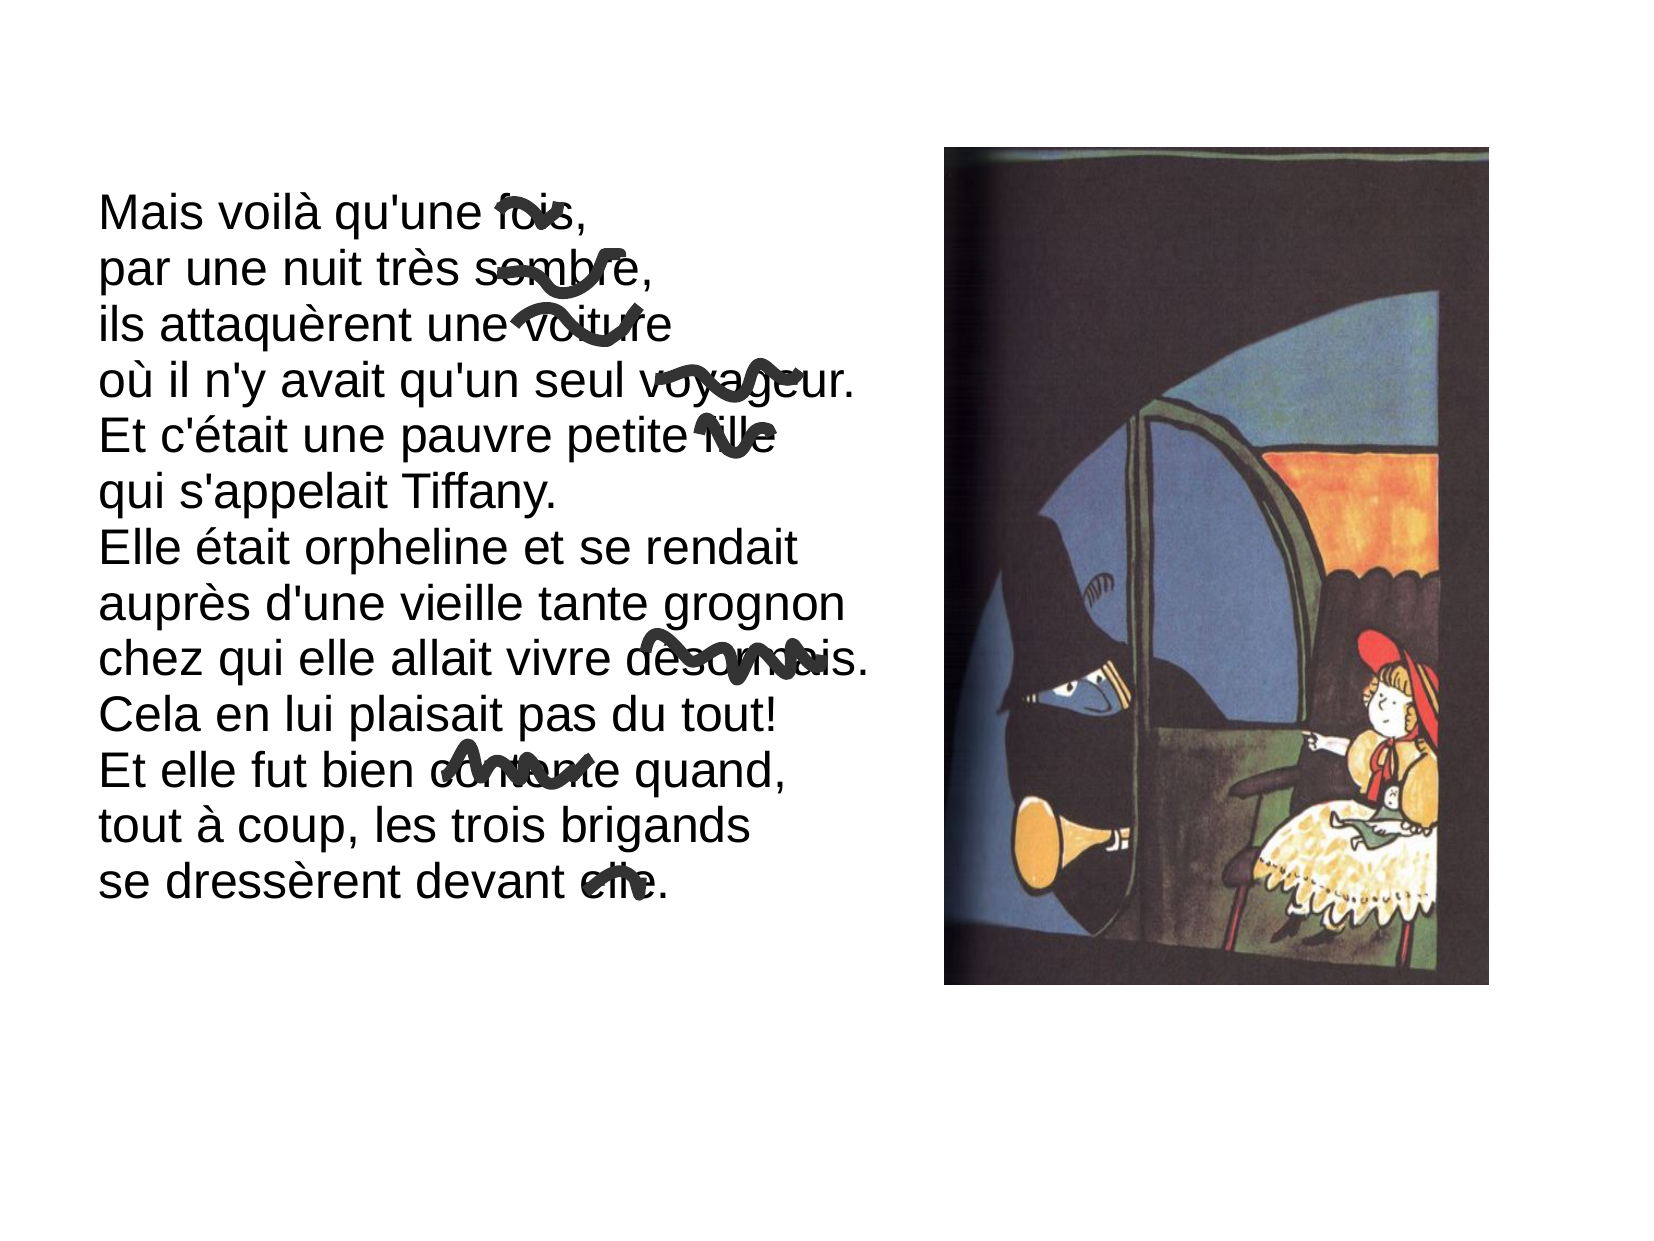

Mais voilà qu'une fois,
par une nuit très sombre,
ils attaquèrent une voiture
où il n'y avait qu'un seul voyageur.
Et c'était une pauvre petite fille
qui s'appelait Tiffany.
Elle était orpheline et se rendait
auprès d'une vieille tante grognon
chez qui elle allait vivre désormais.
Cela en lui plaisait pas du tout!
Et elle fut bien contente quand,
tout à coup, les trois brigands
se dressèrent devant elle.